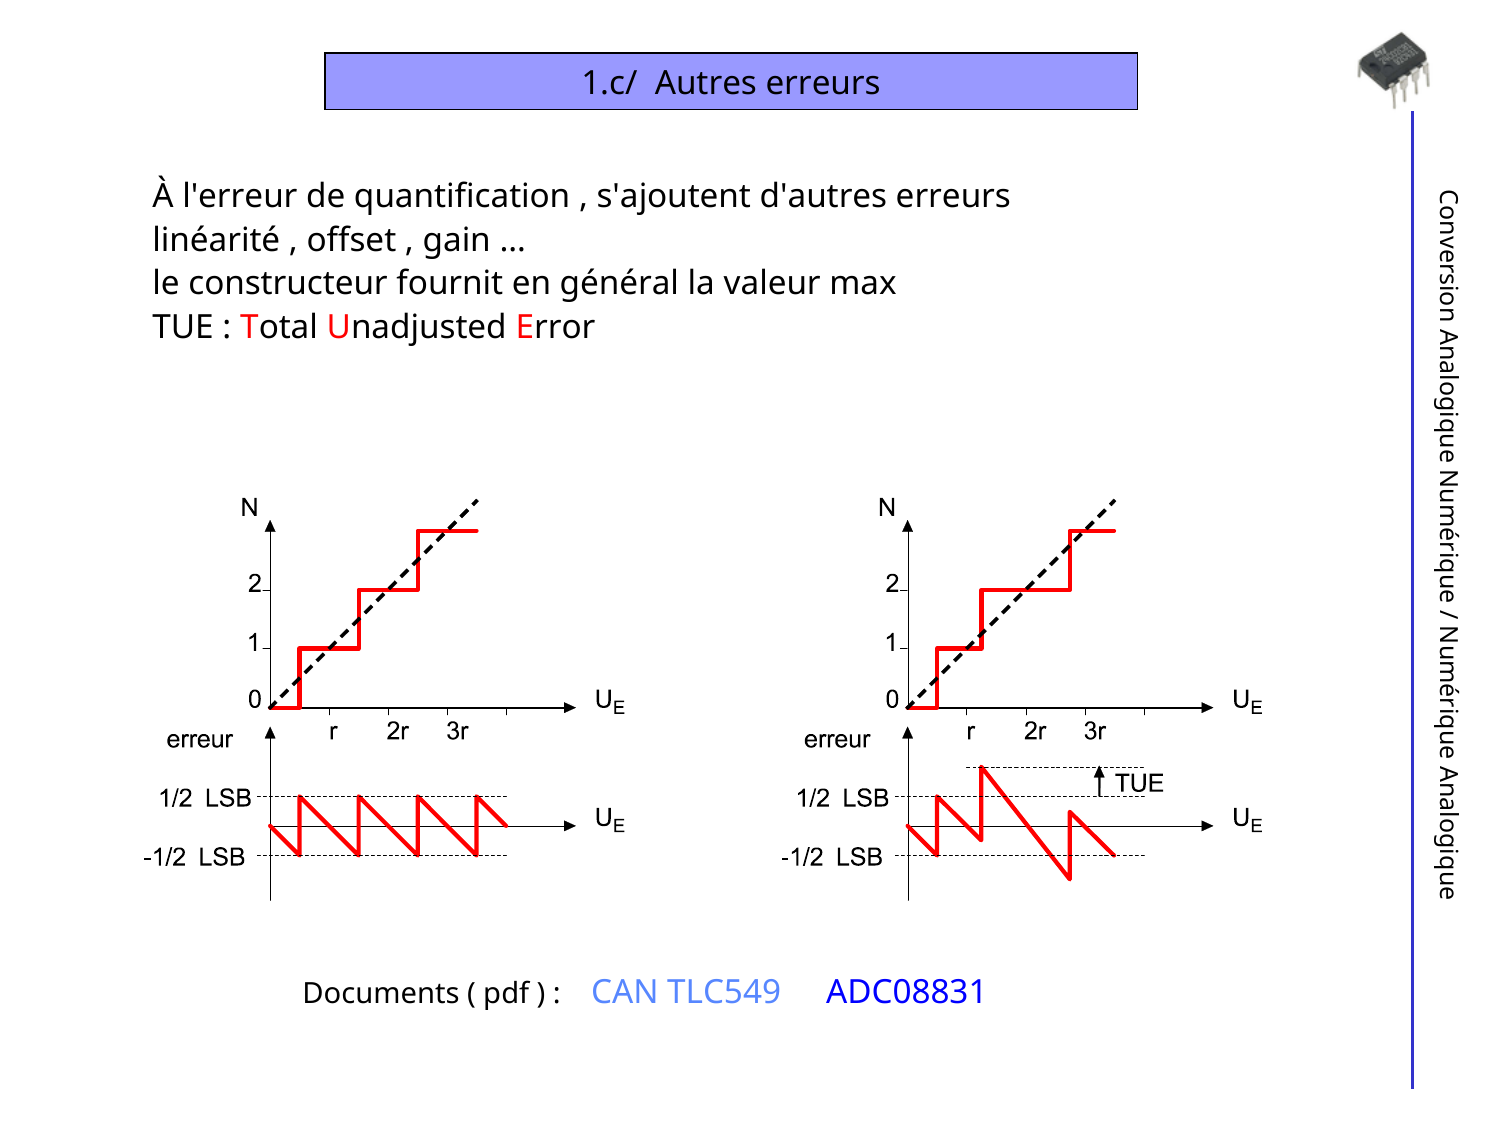

# 1.c/ Autres erreurs
À l'erreur de quantification , s'ajoutent d'autres erreurs
linéarité , offset , gain …
le constructeur fournit en général la valeur max
TUE : Total Unadjusted Error
Conversion Analogique Numérique / Numérique Analogique
Documents ( pdf ) : 	CAN TLC549 ADC08831